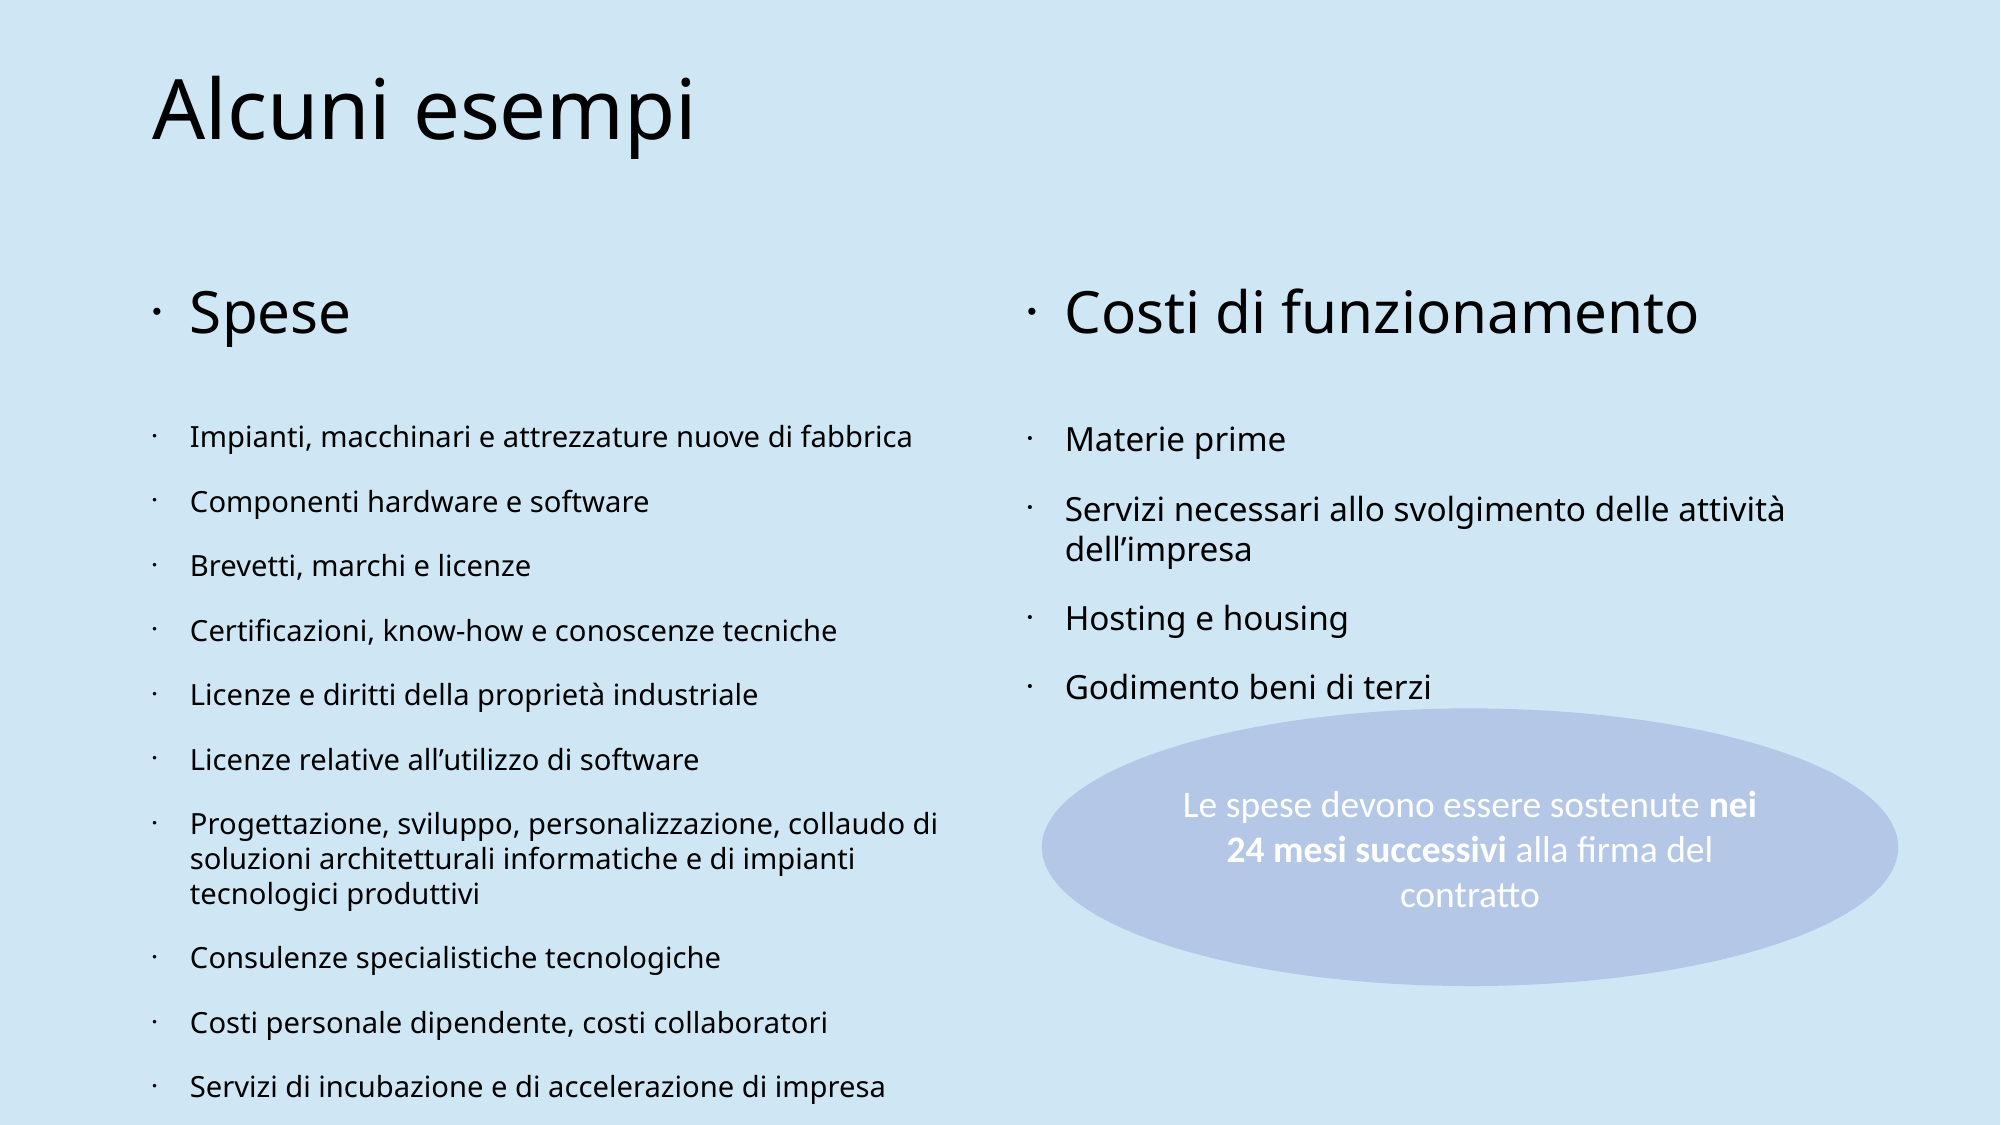

# Alcuni esempi
Spese
Costi di funzionamento
Impianti, macchinari e attrezzature nuove di fabbrica
Componenti hardware e software
Brevetti, marchi e licenze
Certificazioni, know-how e conoscenze tecniche
Licenze e diritti della proprietà industriale
Licenze relative all’utilizzo di software
Progettazione, sviluppo, personalizzazione, collaudo di soluzioni architetturali informatiche e di impianti tecnologici produttivi
Consulenze specialistiche tecnologiche
Costi personale dipendente, costi collaboratori
Servizi di incubazione e di accelerazione di impresa
Investimenti in marketing e web marketing
Materie prime
Servizi necessari allo svolgimento delle attività dell’impresa
Hosting e housing
Godimento beni di terzi
Le spese devono essere sostenute nei 24 mesi successivi alla firma del contratto